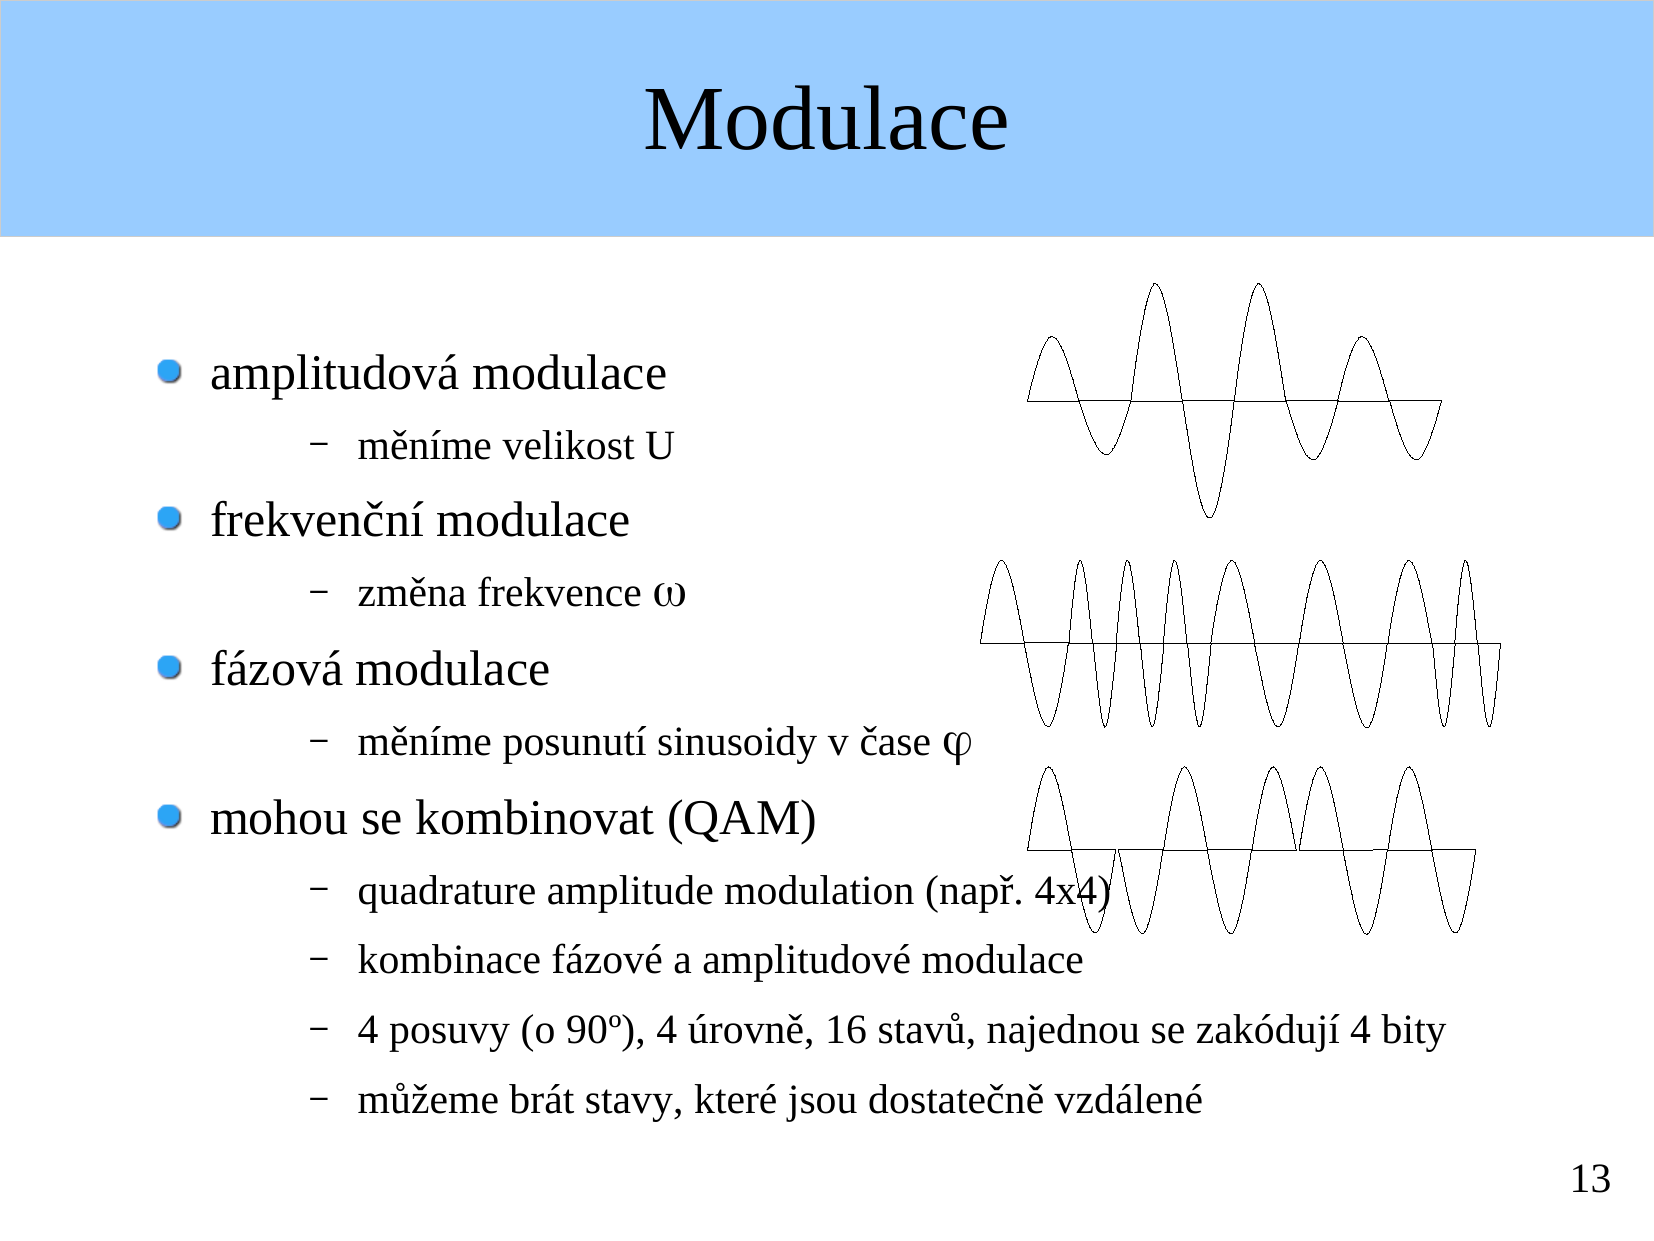

# Modulace
amplitudová modulace
měníme velikost U
frekvenční modulace
změna frekvence 
fázová modulace
měníme posunutí sinusoidy v čase 
mohou se kombinovat (QAM)
quadrature amplitude modulation (např. 4x4)
kombinace fázové a amplitudové modulace
4 posuvy (o 90º), 4 úrovně, 16 stavů, najednou se zakódují 4 bity
můžeme brát stavy, které jsou dostatečně vzdálené